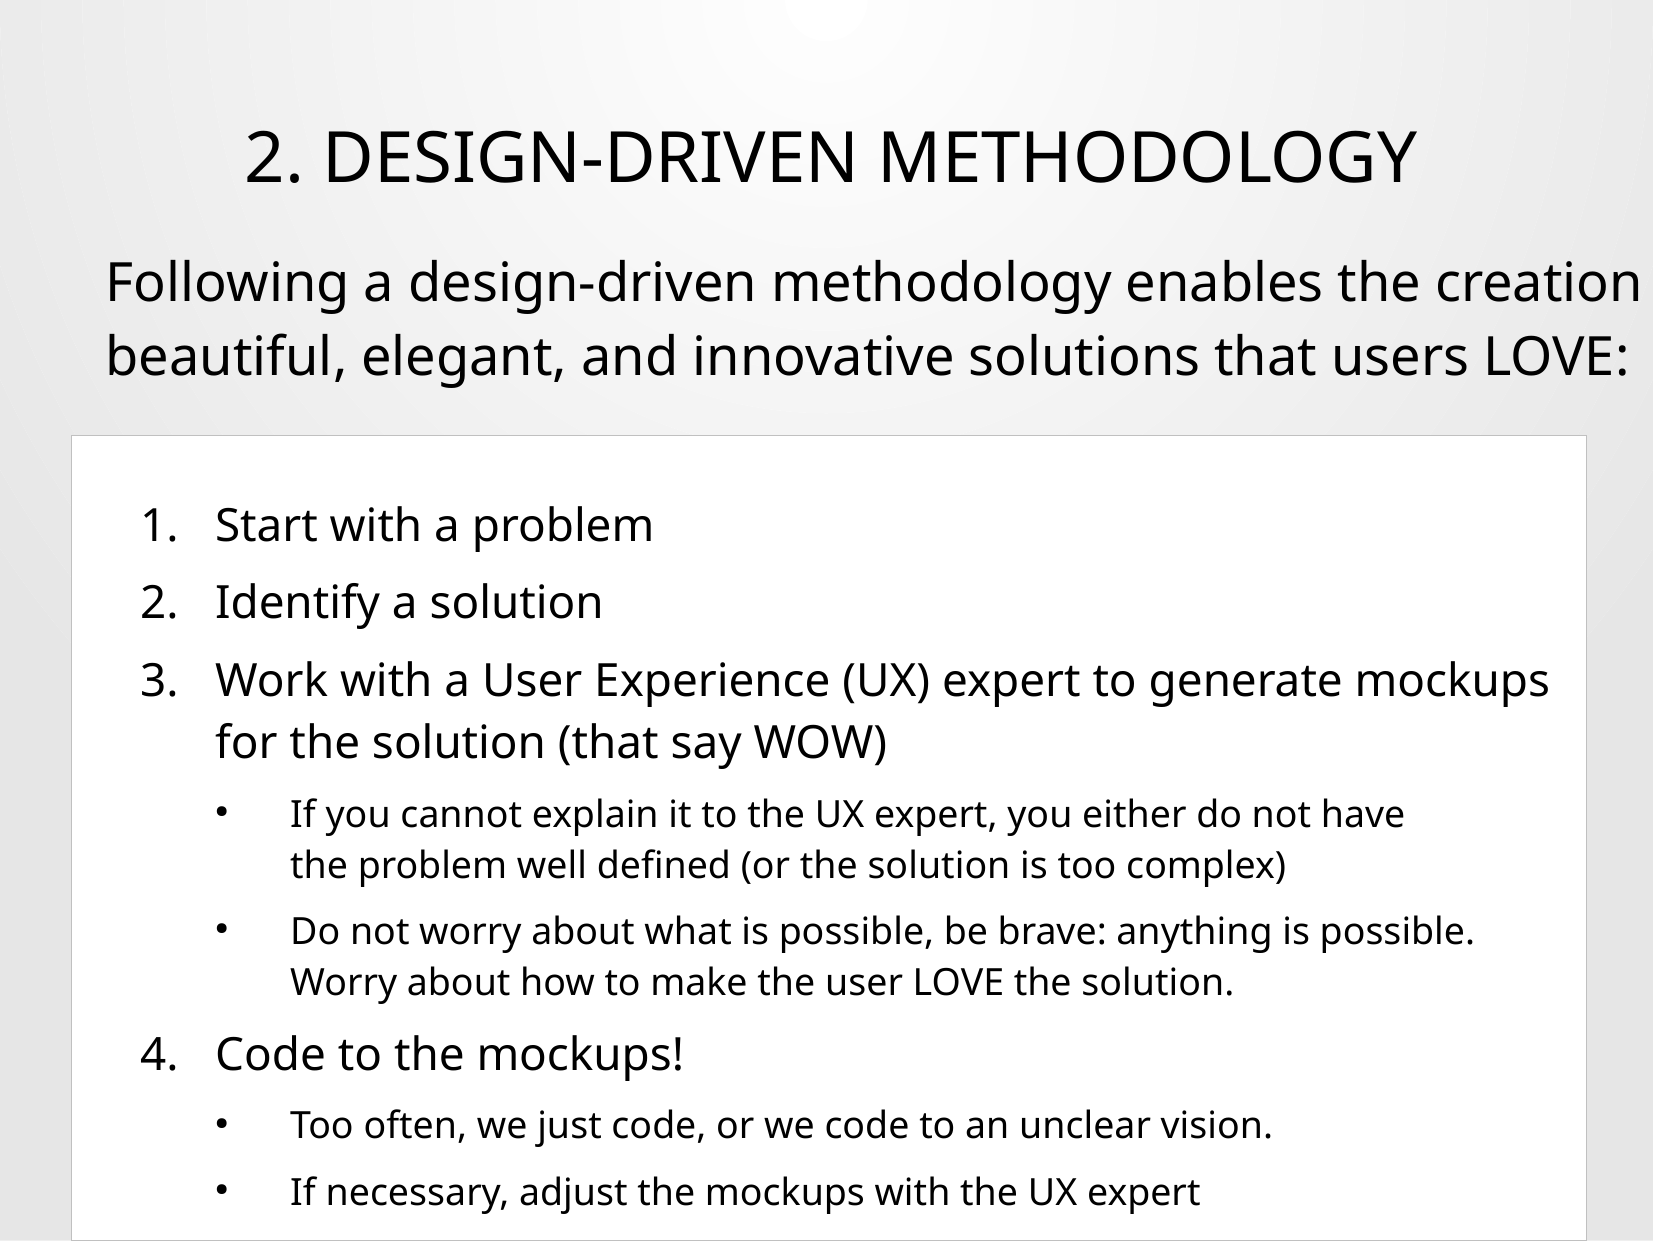

2. DESIGN-DRIVEN METHODOLOGY
Following a design-driven methodology enables the creation
beautiful, elegant, and innovative solutions that users LOVE:
Start with a problem
Identify a solution
Work with a User Experience (UX) expert to generate mockups
for the solution (that say WOW)
If you cannot explain it to the UX expert, you either do not have
the problem well defined (or the solution is too complex)
Do not worry about what is possible, be brave: anything is possible.
Worry about how to make the user LOVE the solution.
Code to the mockups!
Too often, we just code, or we code to an unclear vision.
If necessary, adjust the mockups with the UX expert